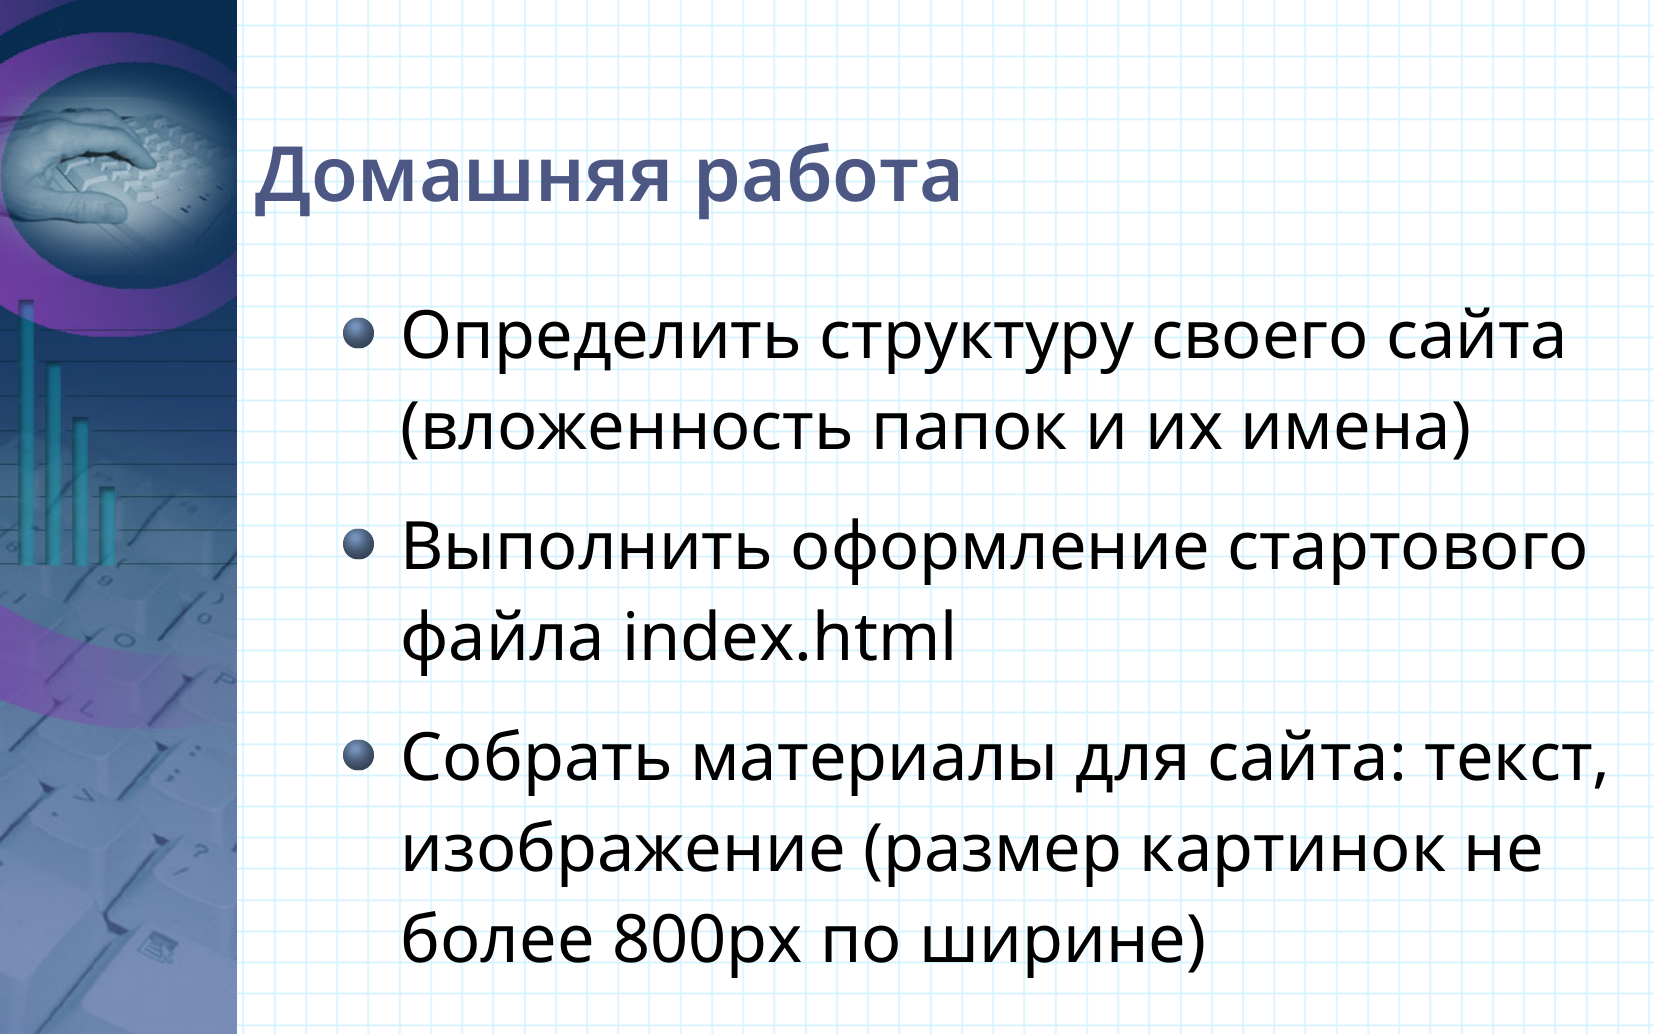

# Домашняя работа
Определить структуру своего сайта (вложенность папок и их имена)
Выполнить оформление стартового файла index.html
Собрать материалы для сайта: текст, изображение (размер картинок не более 800px по ширине)